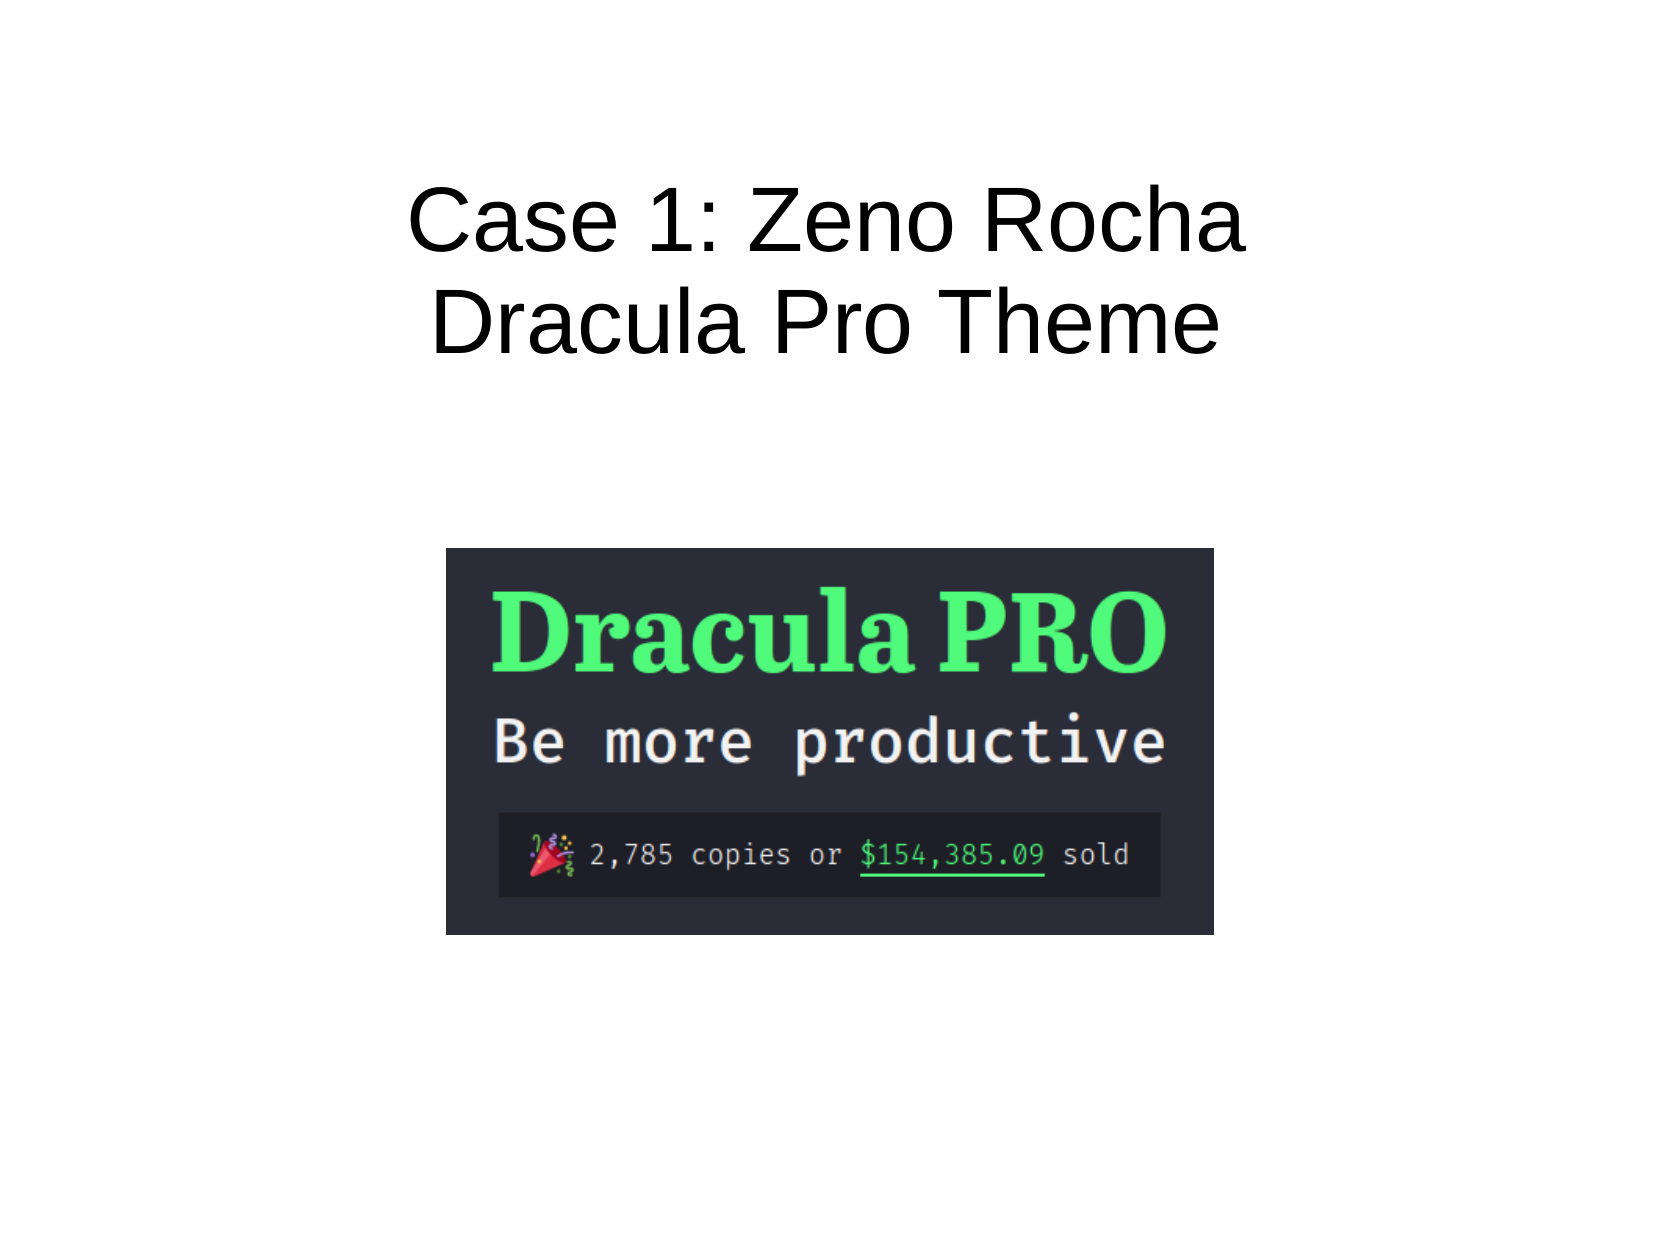

# Case 1: Zeno Rocha Dracula Pro Theme